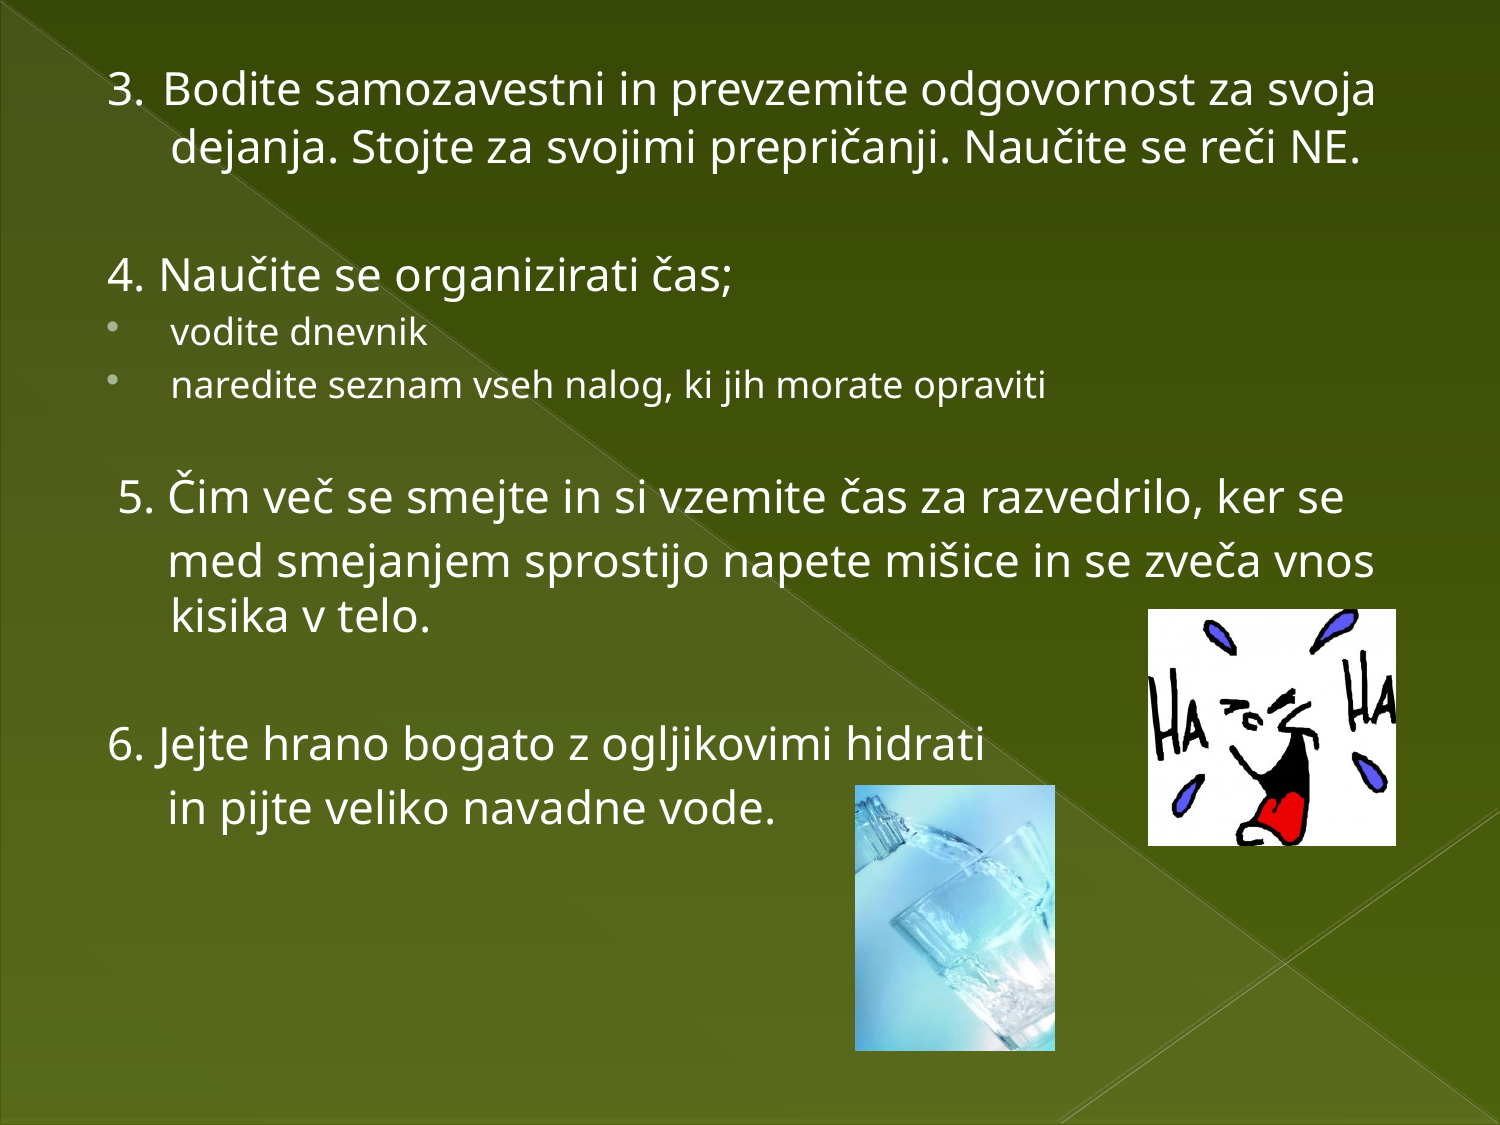

# 3. Bodite samozavestni in prevzemite odgovornost za svoja dejanja. Stojte za svojimi prepričanji. Naučite se reči NE.
4. Naučite se organizirati čas;
vodite dnevnik
naredite seznam vseh nalog, ki jih morate opraviti
 5. Čim več se smejte in si vzemite čas za razvedrilo, ker se
 med smejanjem sprostijo napete mišice in se zveča vnos kisika v telo.
6. Jejte hrano bogato z ogljikovimi hidrati
 in pijte veliko navadne vode.